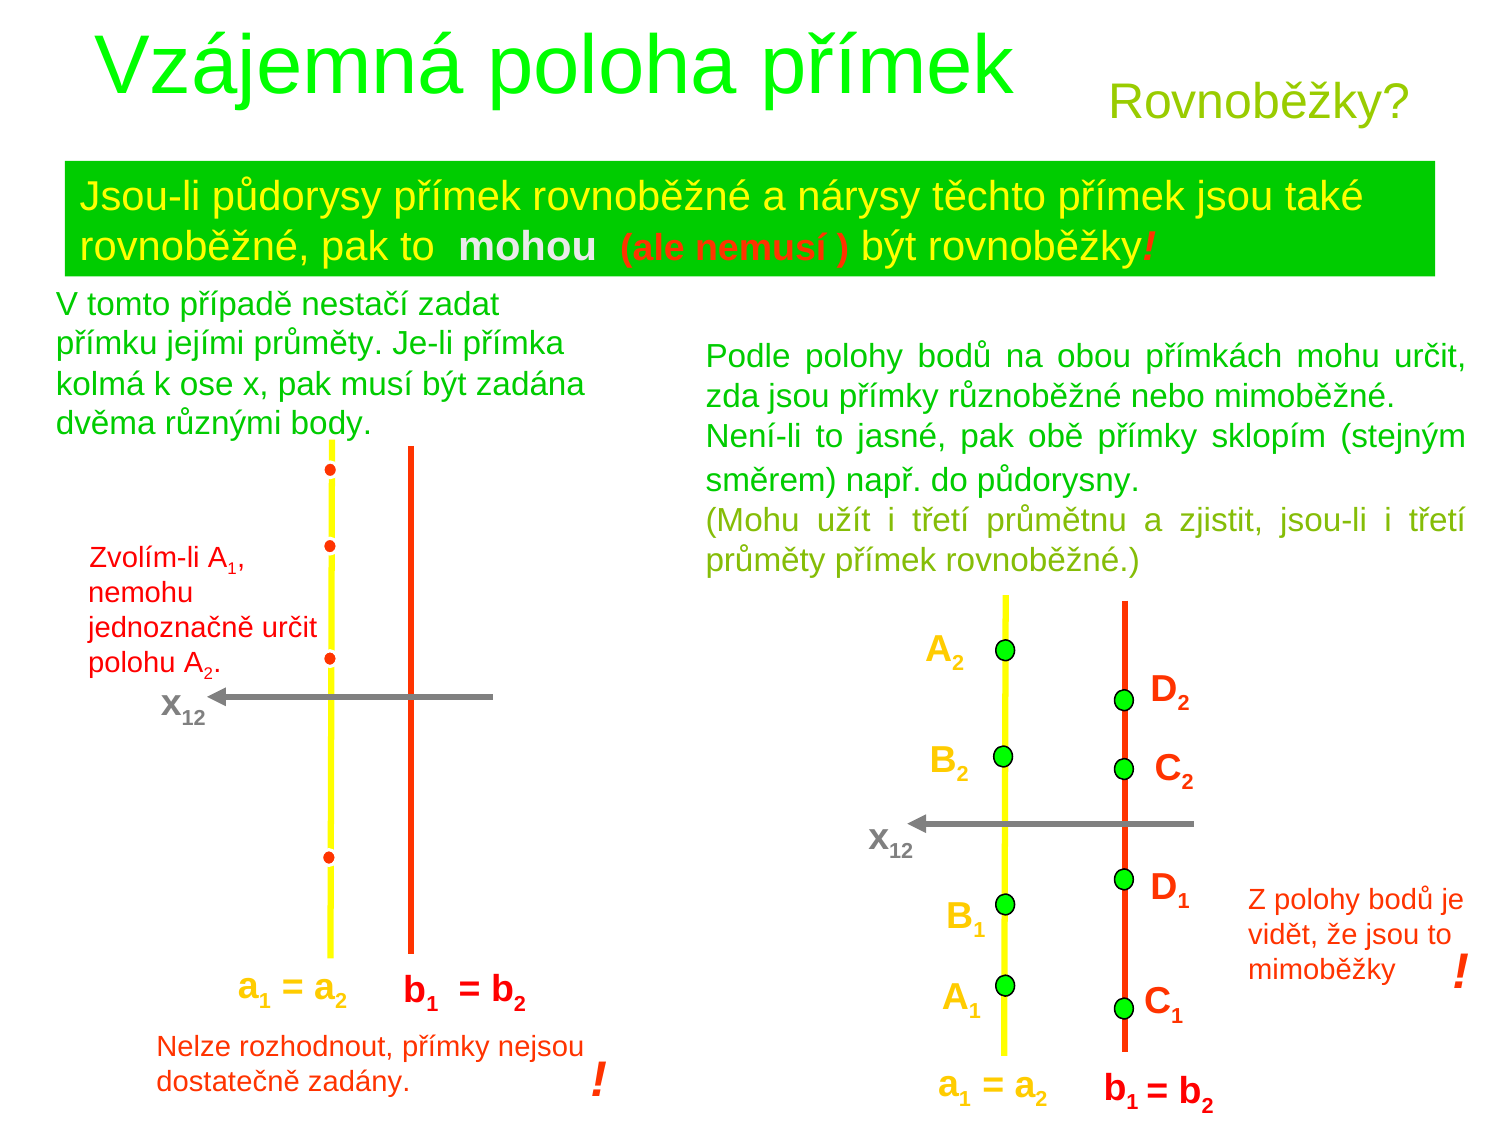

# Vzájemná poloha přímek
Rovnoběžky?
Jsou-li půdorysy přímek rovnoběžné a nárysy těchto přímek jsou také rovnoběžné, pak to mohou (ale nemusí ) být rovnoběžky!
V tomto případě nestačí zadat přímku jejími průměty. Je-li přímka kolmá k ose x, pak musí být zadána dvěma různými body.
Podle polohy bodů na obou přímkách mohu určit, zda jsou přímky různoběžné nebo mimoběžné.
Není-li to jasné, pak obě přímky sklopím (stejným směrem) např. do půdorysny.
(Mohu užít i třetí průmětnu a zjistit, jsou-li i třetí průměty přímek rovnoběžné.)
 Zvolím-li A1,
nemohu jednoznačně určit polohu A2.
A2
D2
x12
B2
C2
x12
D1
Z polohy bodů je vidět, že jsou to mimoběžky
B1
!
a1
= a2
= b2
b1
A1
C1
Nelze rozhodnout, přímky nejsou dostatečně zadány.
!
a1
= a2
b1
= b2